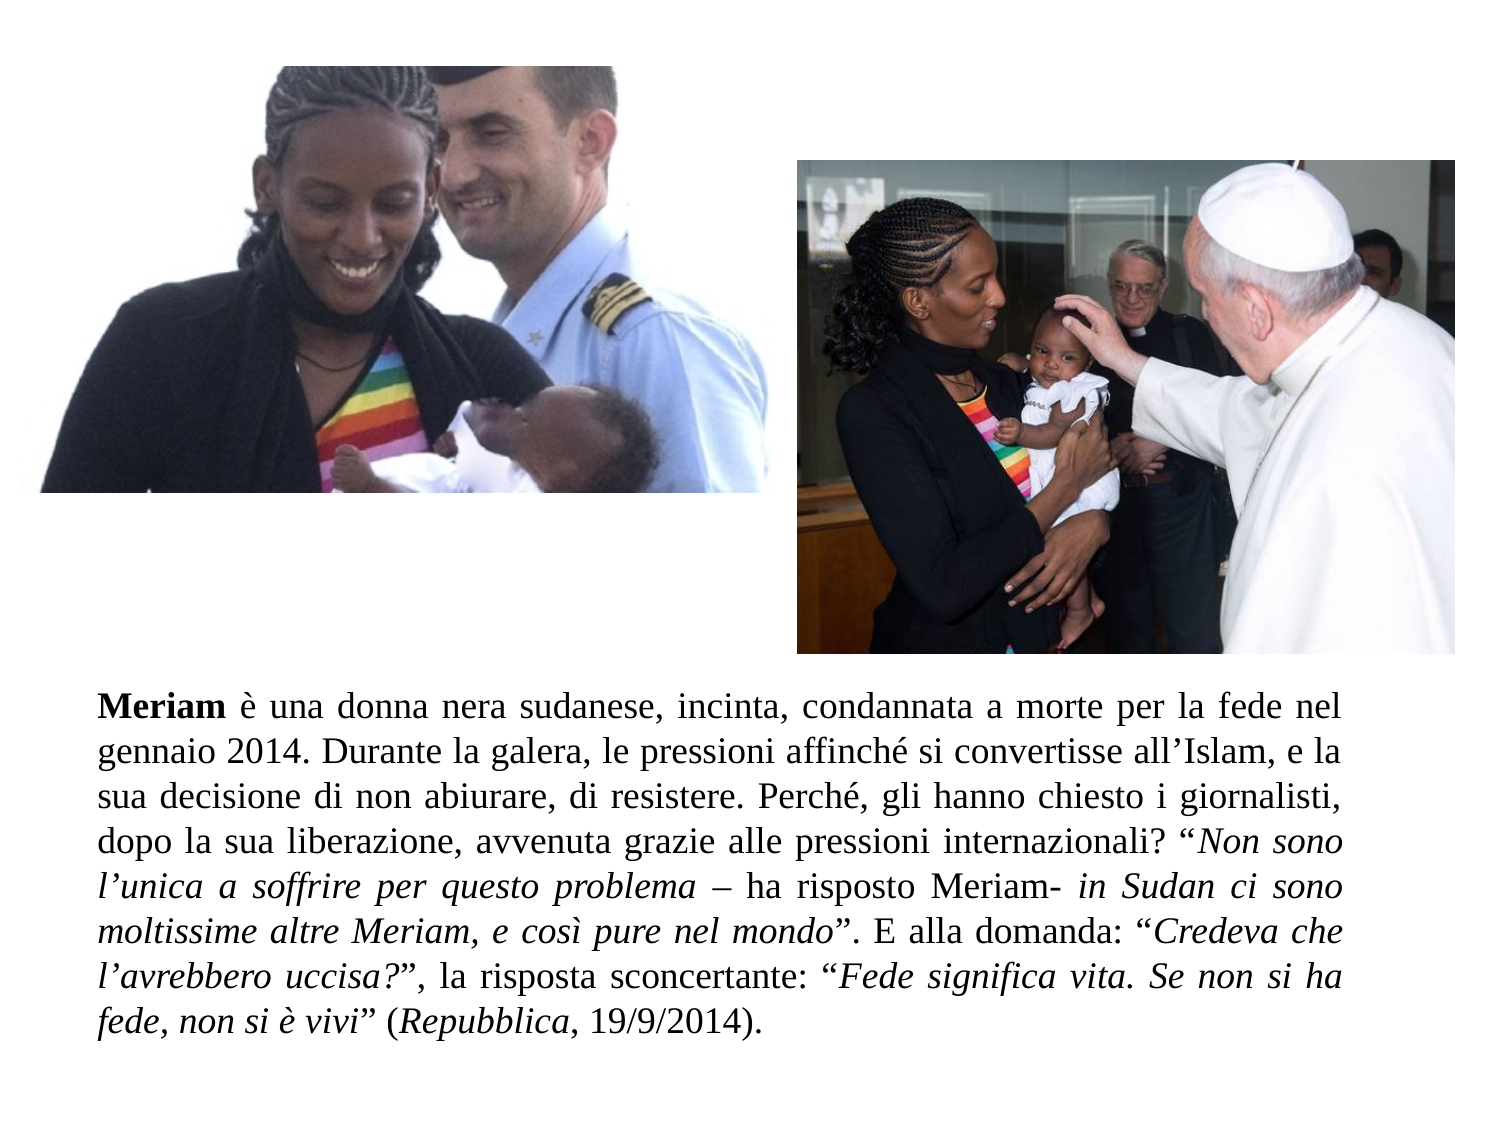

Meriam è una donna nera sudanese, incinta, condannata a morte per la fede nel gennaio 2014. Durante la galera, le pressioni affinché si convertisse all’Islam, e la sua decisione di non abiurare, di resistere. Perché, gli hanno chiesto i giornalisti, dopo la sua liberazione, avvenuta grazie alle pressioni internazionali? “Non sono l’unica a soffrire per questo problema – ha risposto Meriam- in Sudan ci sono moltissime altre Meriam, e così pure nel mondo”. E alla domanda: “Credeva che l’avrebbero uccisa?”, la risposta sconcertante: “Fede significa vita. Se non si ha fede, non si è vivi” (Repubblica, 19/9/2014).